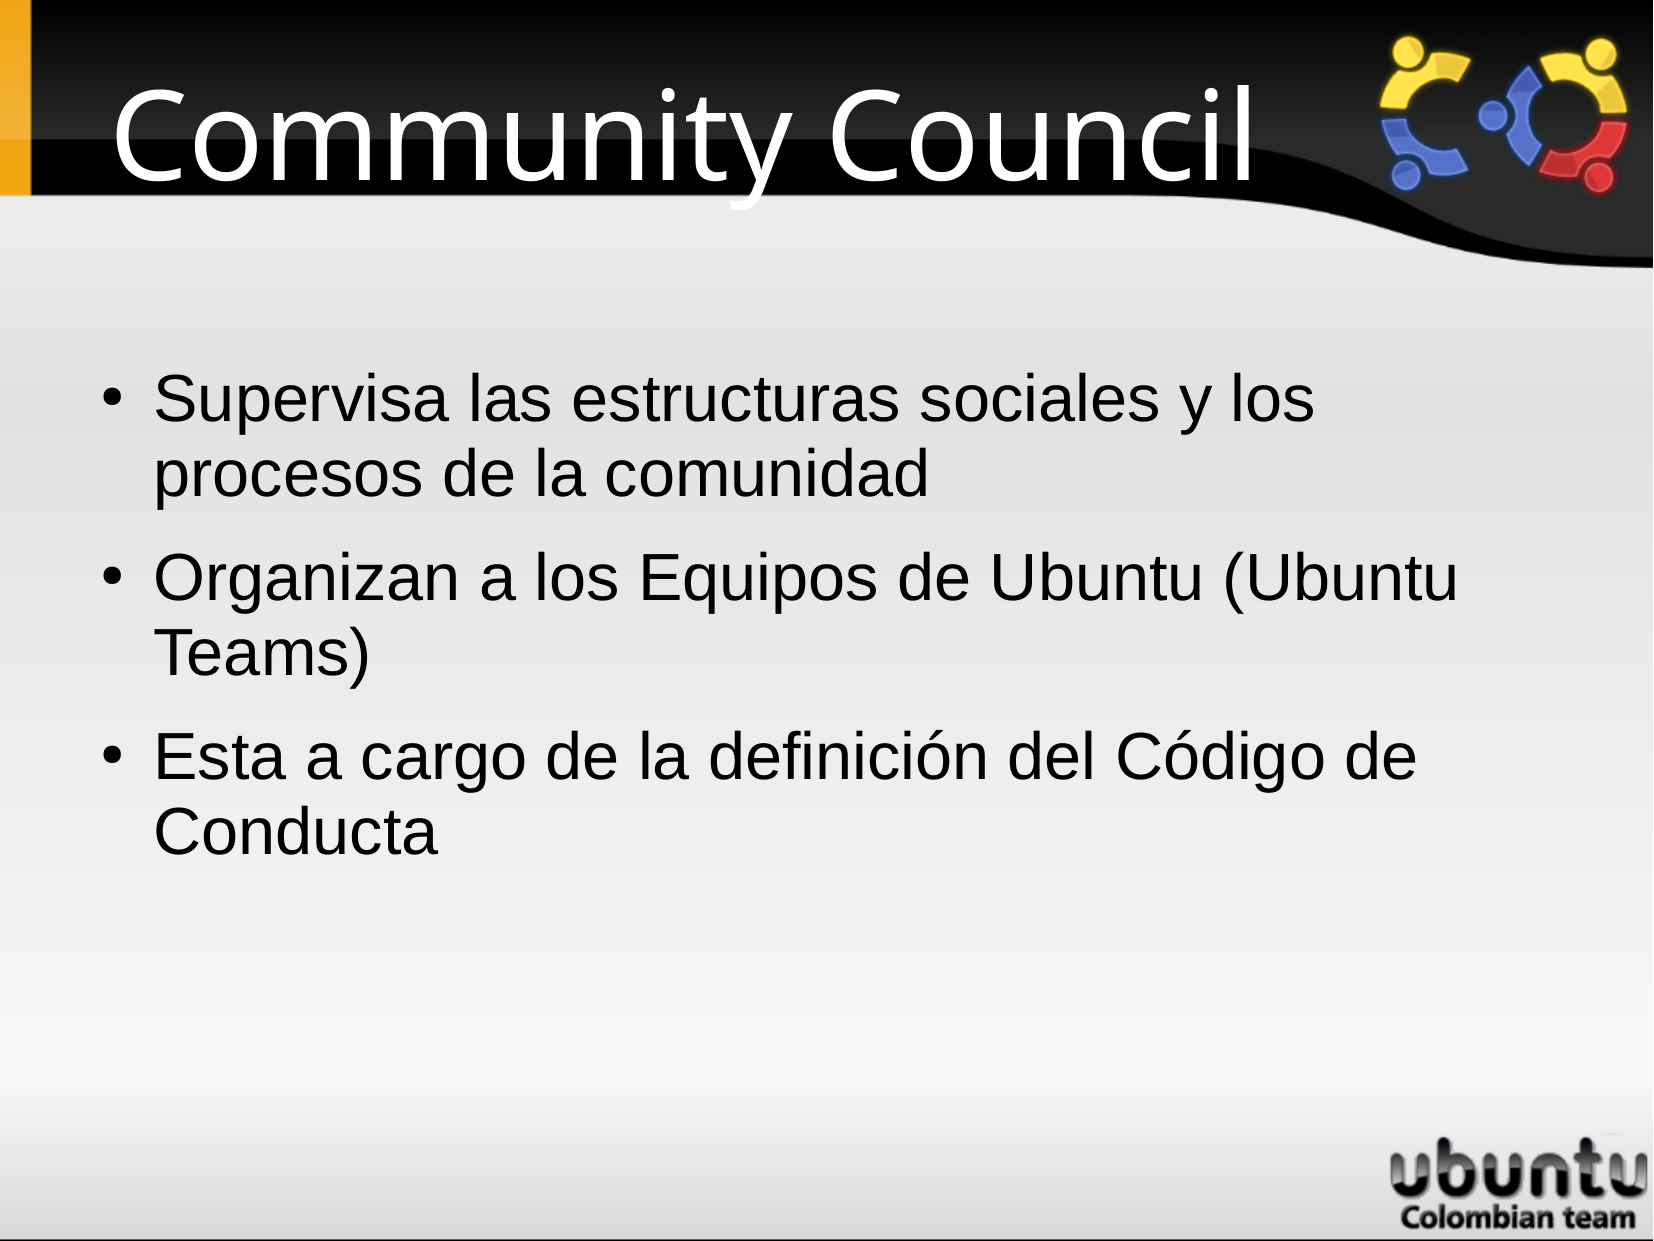

Community Council
# Supervisa las estructuras sociales y los procesos de la comunidad
Organizan a los Equipos de Ubuntu (Ubuntu Teams)
Esta a cargo de la definición del Código de Conducta